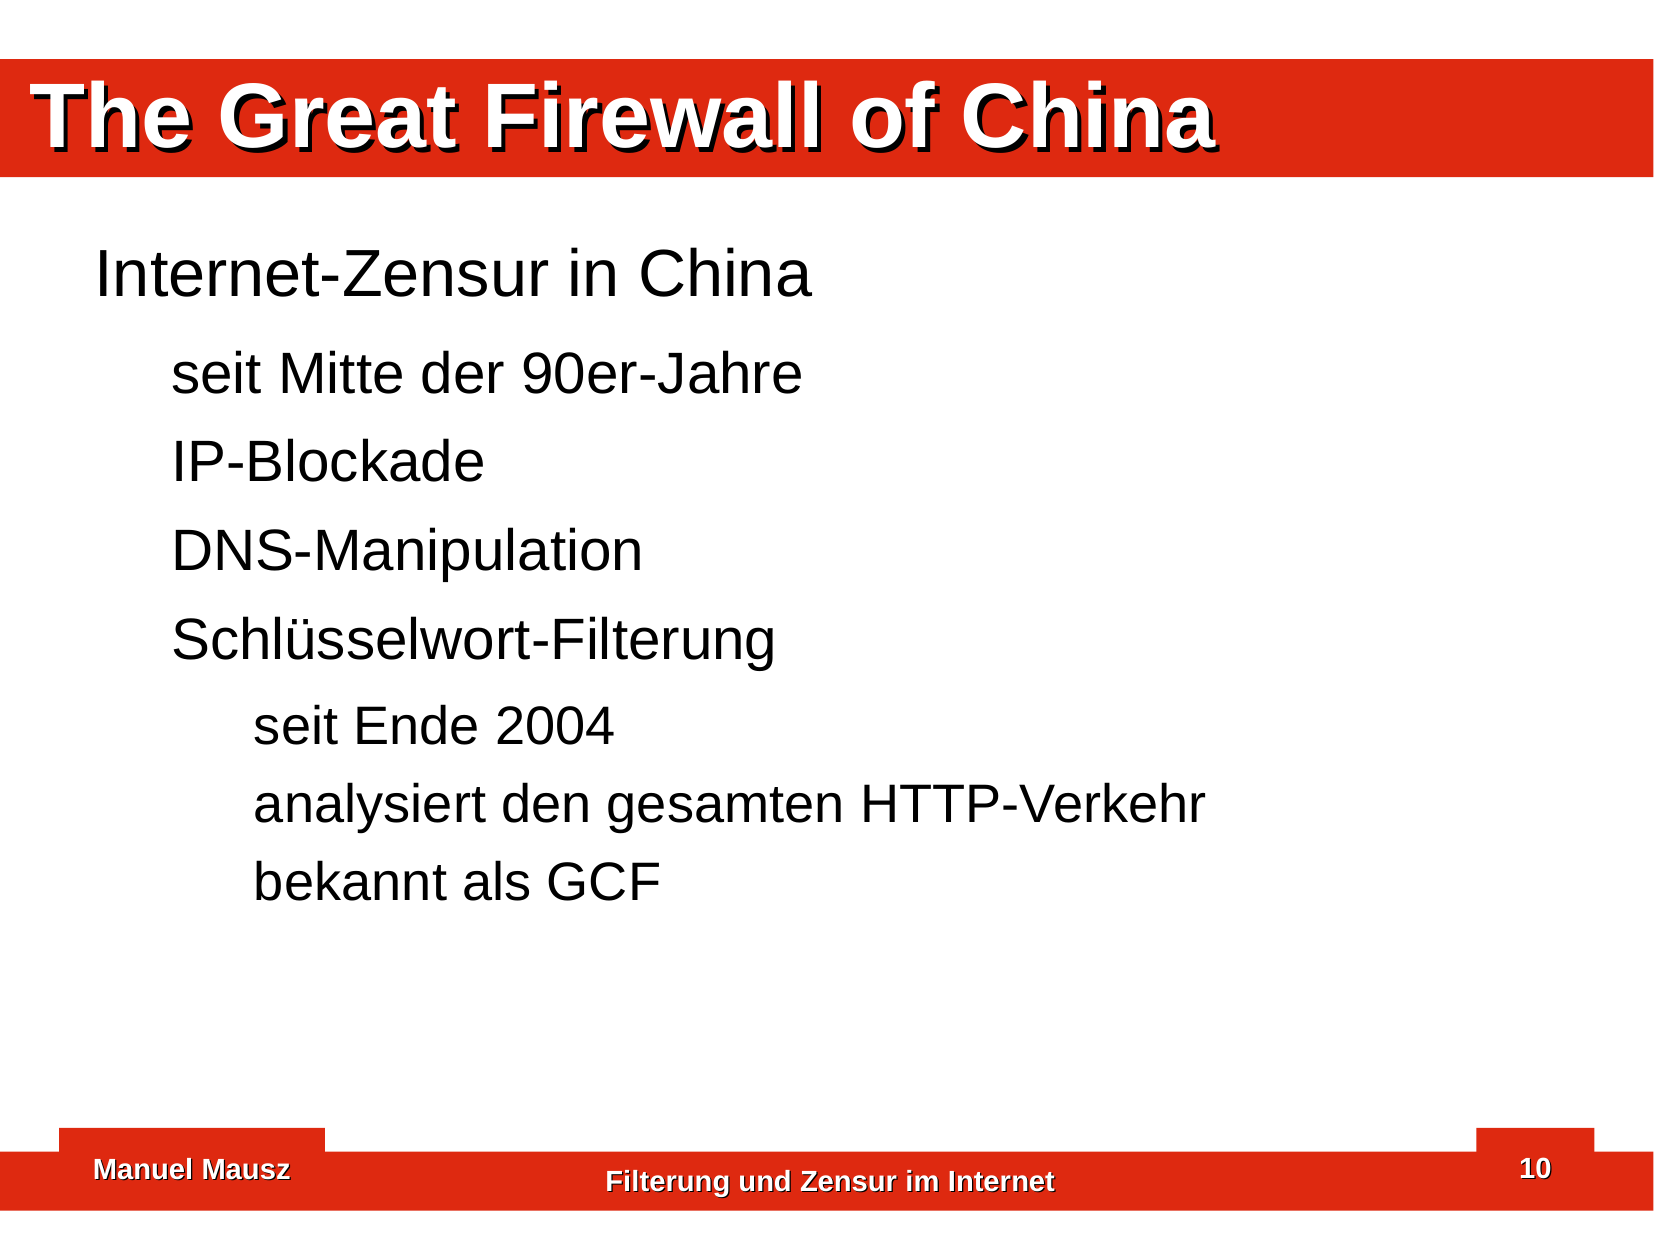

# The Great Firewall of China
Internet-Zensur in China
seit Mitte der 90er-Jahre
IP-Blockade
DNS-Manipulation
Schlüsselwort-Filterung
seit Ende 2004
analysiert den gesamten HTTP-Verkehr
bekannt als GCF
10